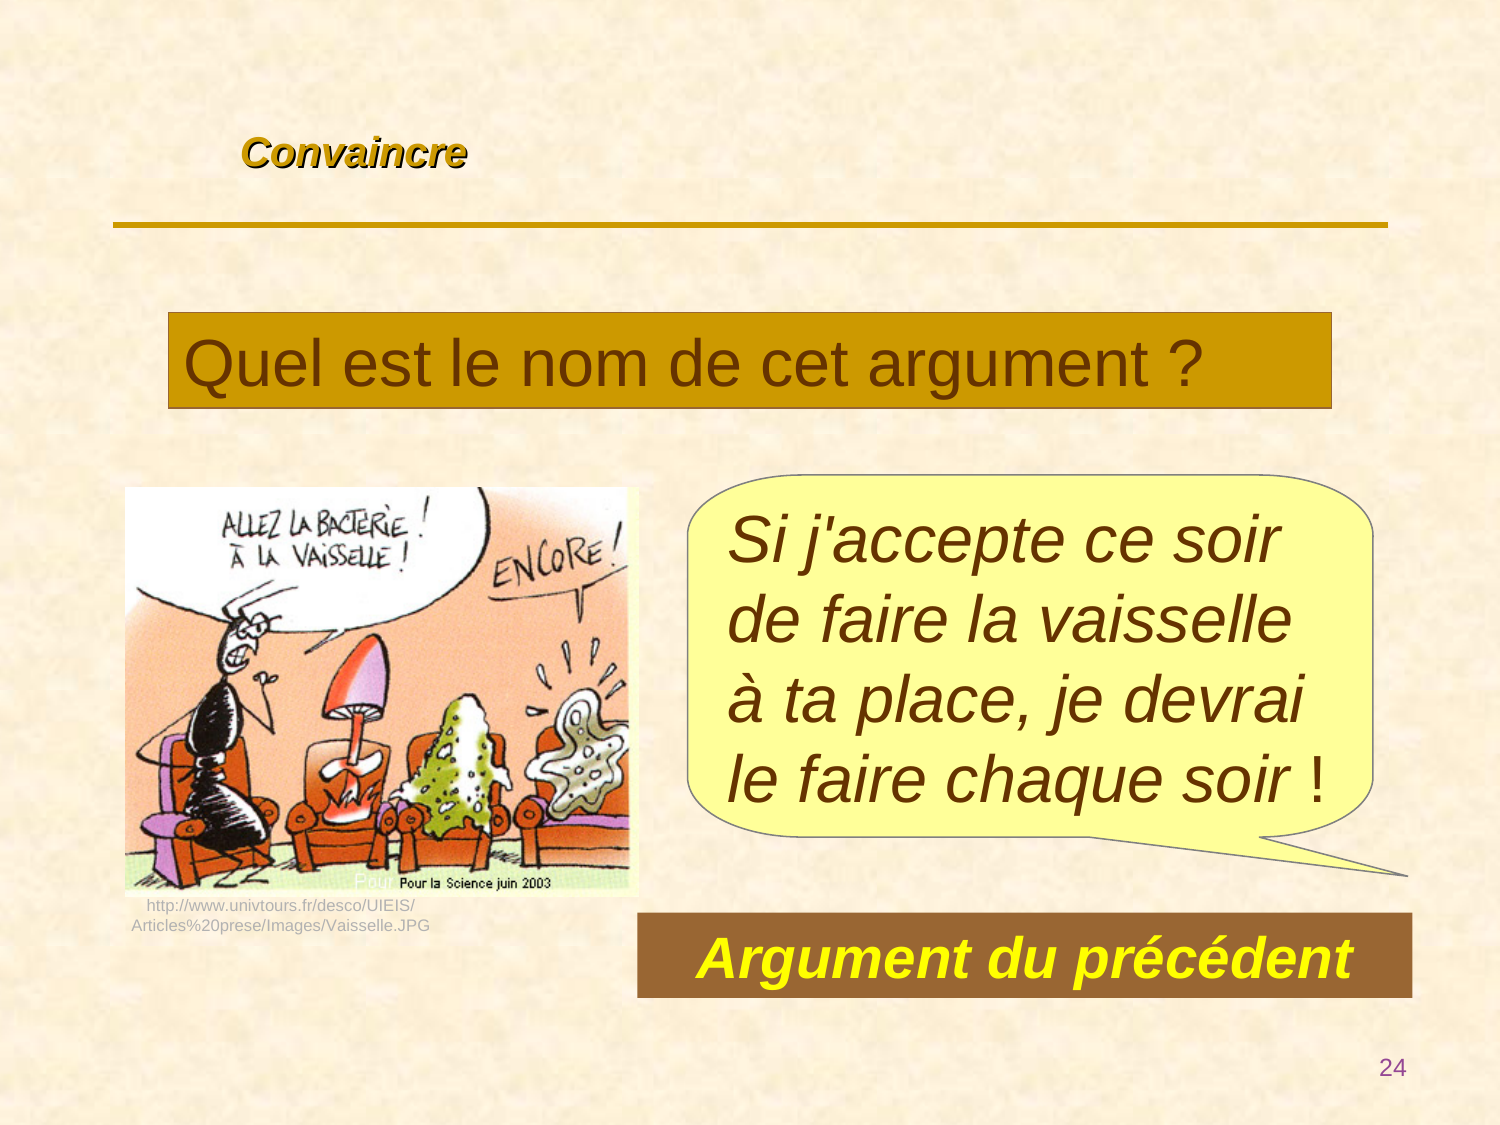

Convaincre
Quel est le nom de cet argument ?
Si j'accepte ce soir de faire la vaisselle à ta place, je devrai le faire chaque soir !
http://www.univtours.fr/desco/UIEIS/Articles%20prese/Images/Vaisselle.JPG
Argument du précédent
24